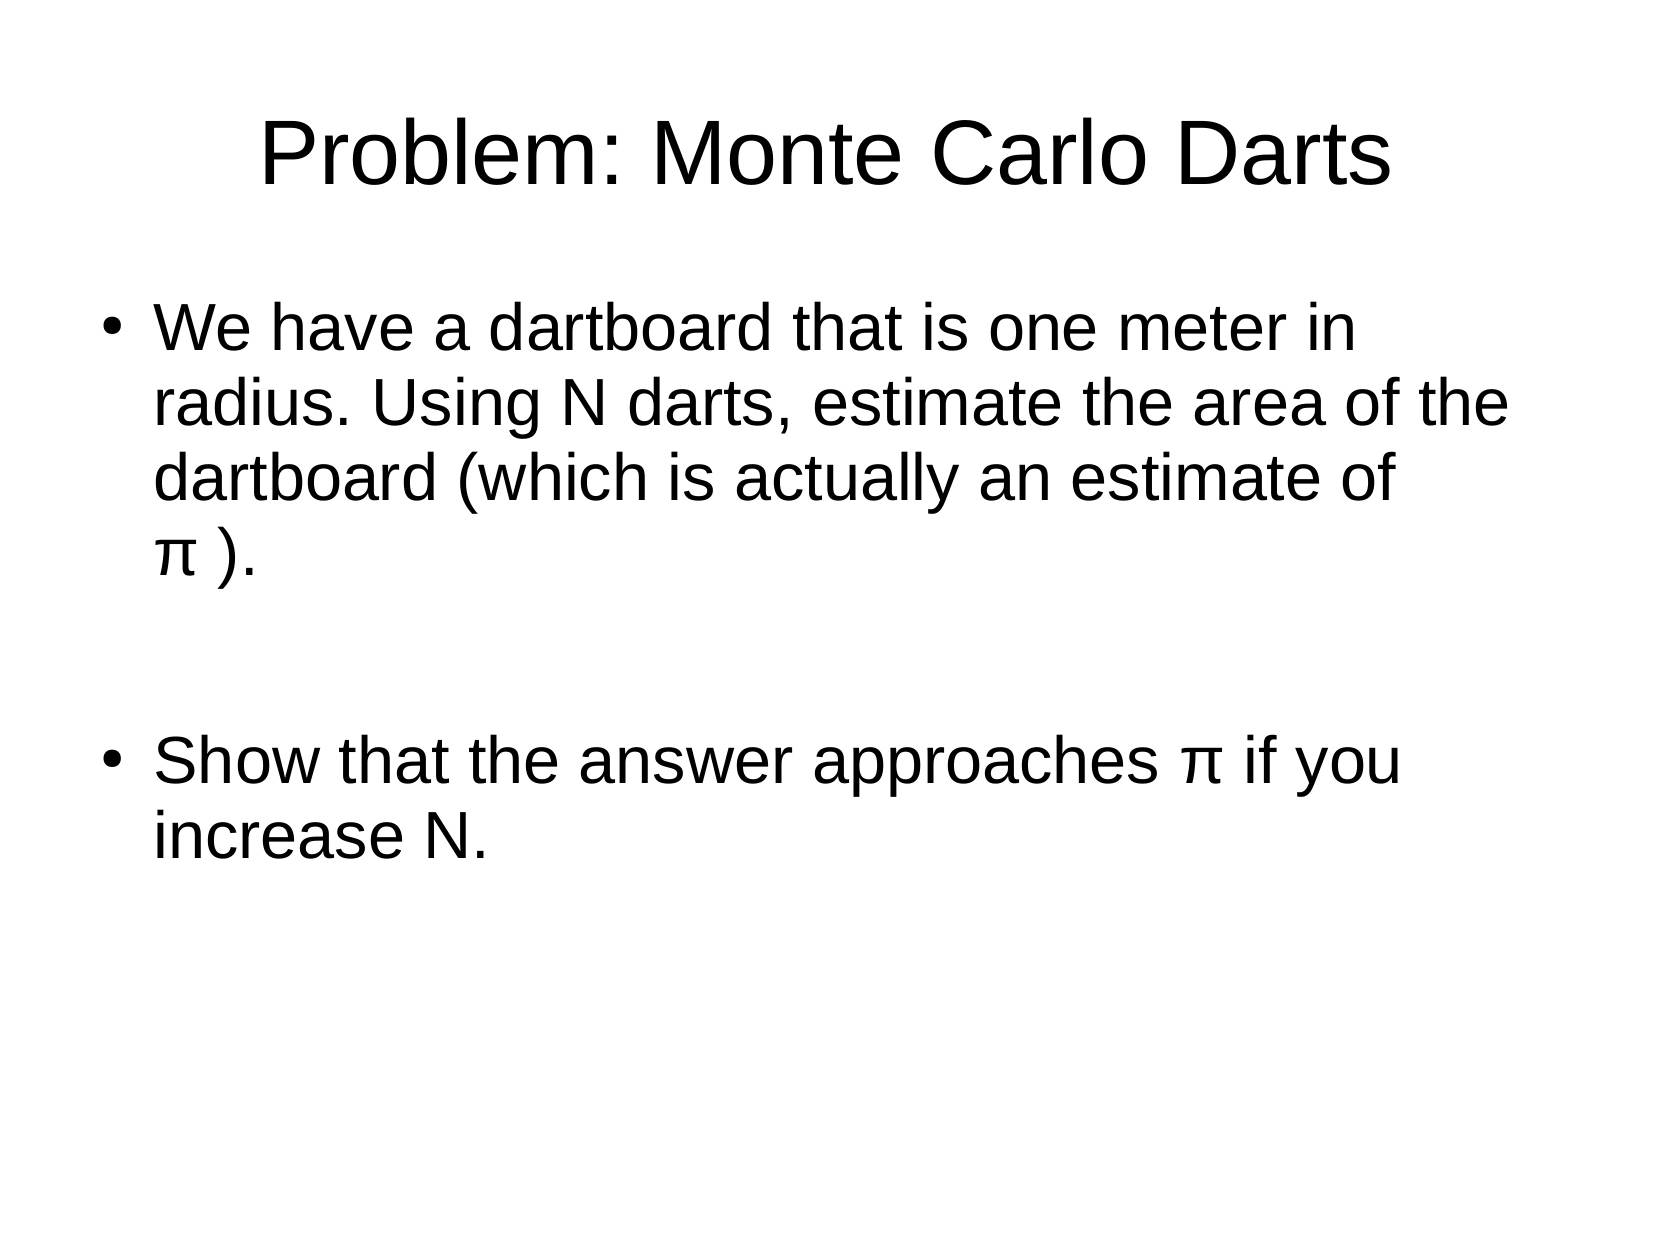

# Problem: Monte Carlo Darts
We have a dartboard that is one meter in radius. Using N darts, estimate the area of the dartboard (which is actually an estimate of π ).
Show that the answer approaches π if you increase N.